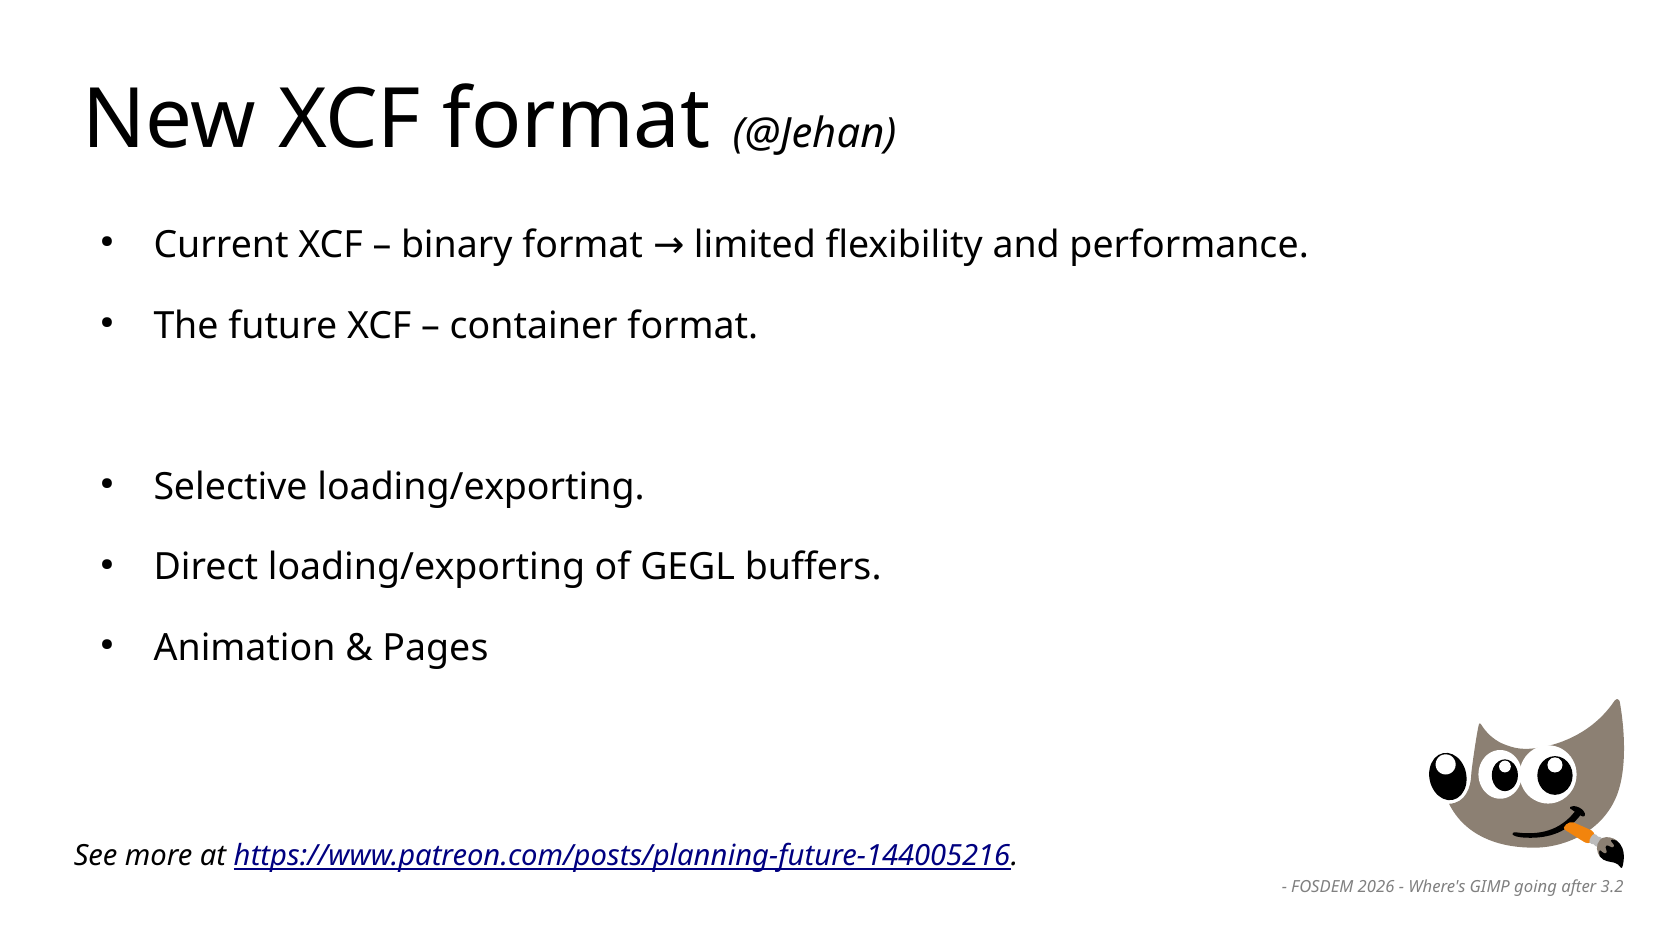

# New XCF format (@Jehan)
Current XCF – binary format → limited flexibility and performance.
The future XCF – container format.
Selective loading/exporting.
Direct loading/exporting of GEGL buffers.
Animation & Pages
See more at https://www.patreon.com/posts/planning-future-144005216.